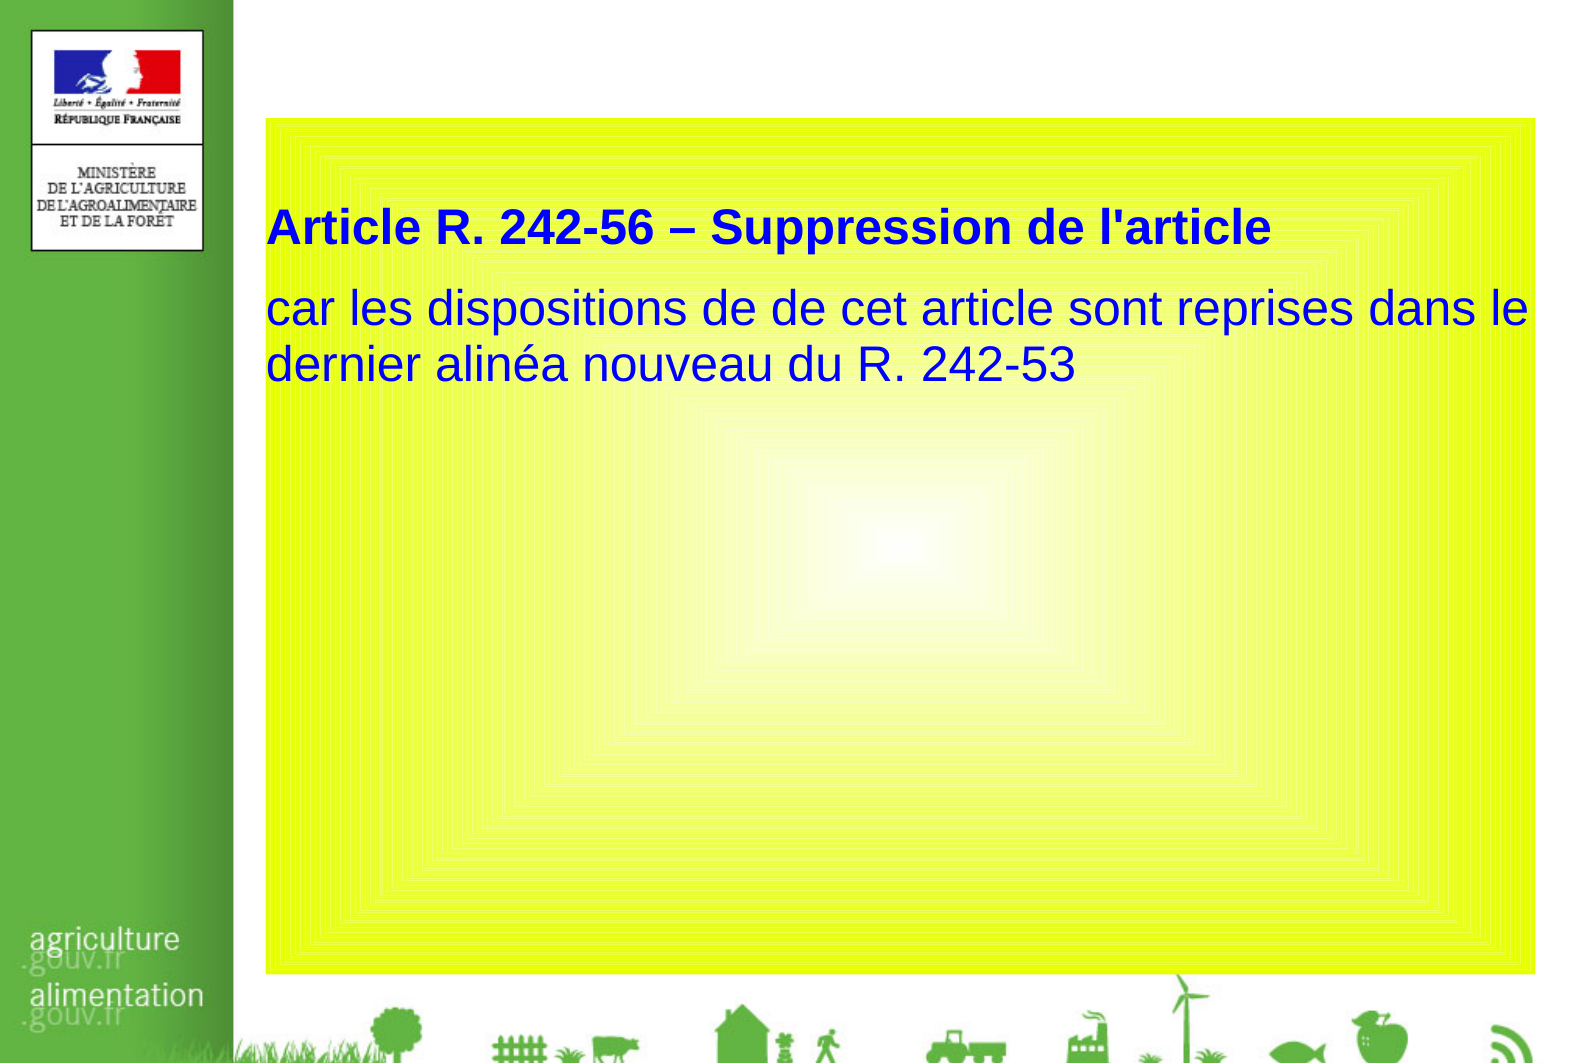

# Article R. 242-56 – Suppression de l'article
car les dispositions de de cet article sont reprises dans le dernier alinéa nouveau du R. 242-53